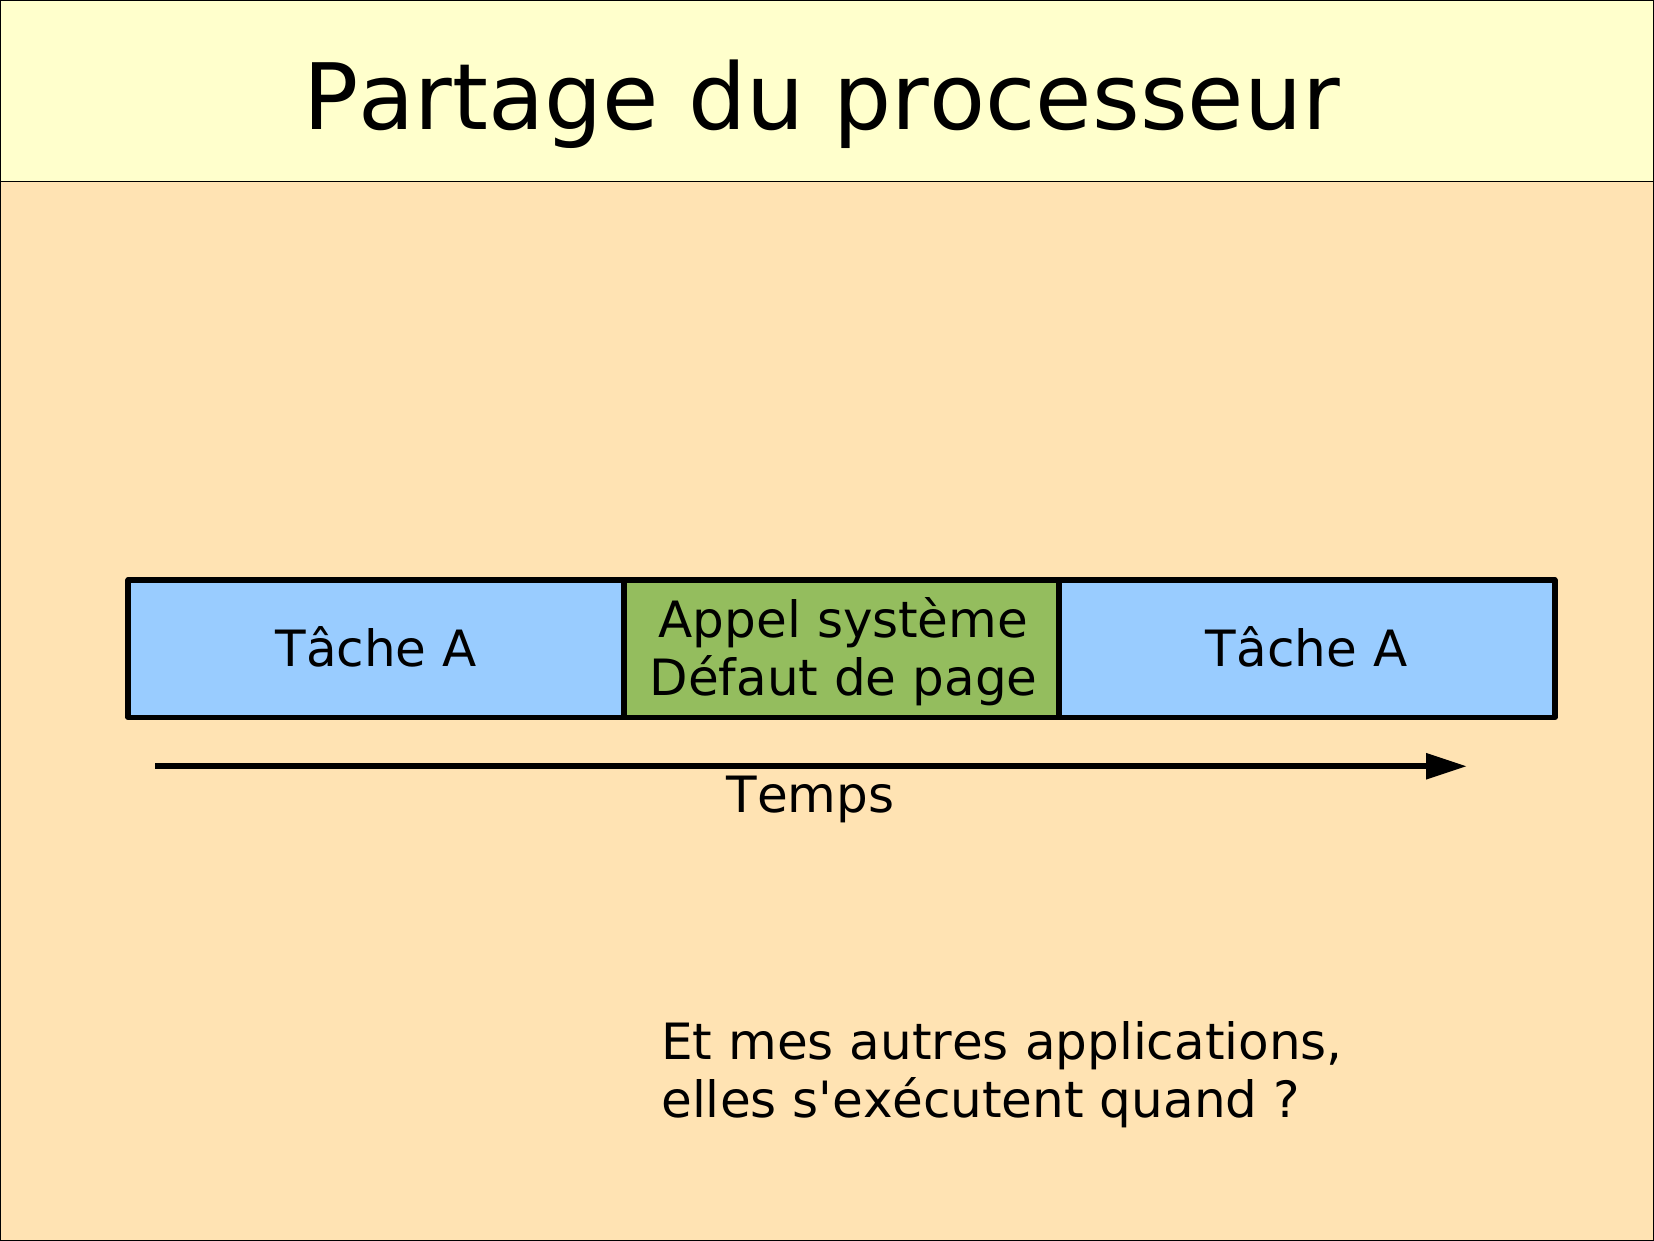

# Partage du processeur
Tâche A
Appel système
Défaut de page
Tâche A
Temps
Et mes autres applications, elles s'exécutent quand ?